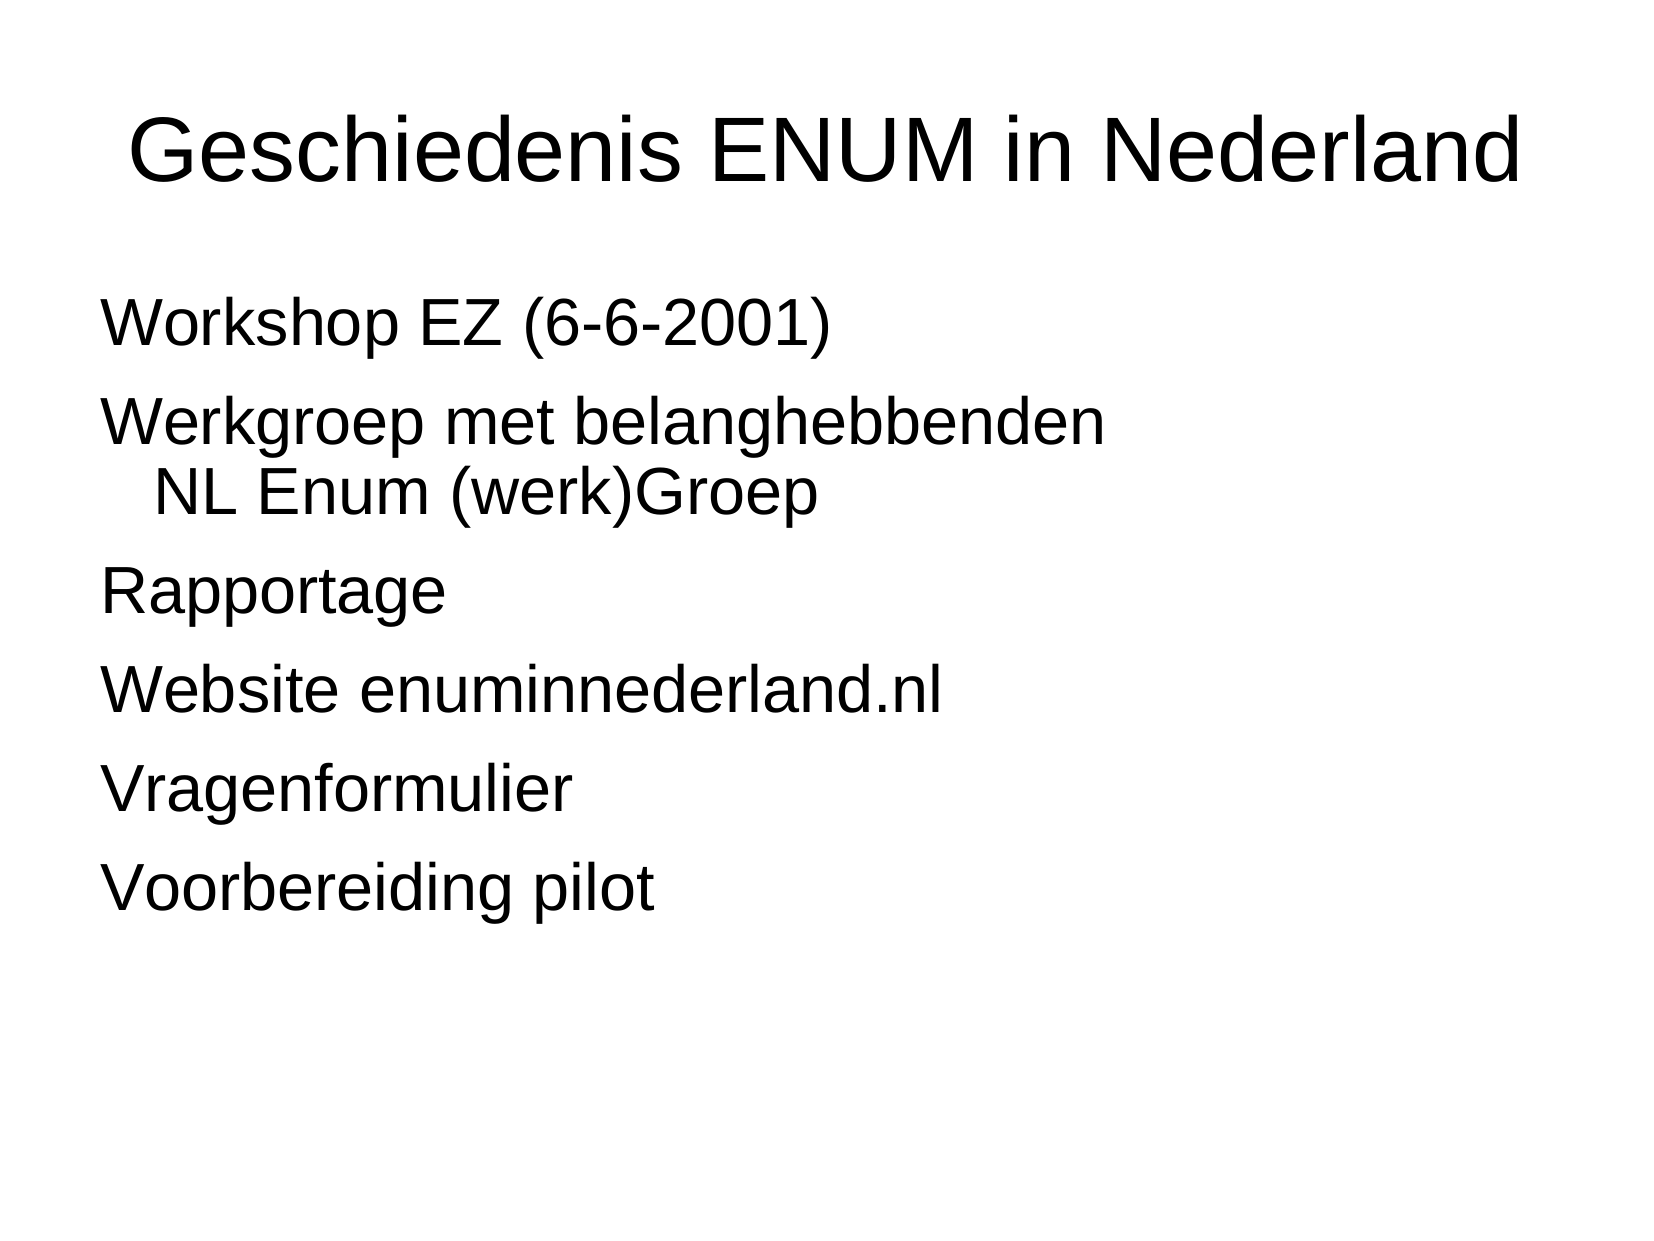

# Geschiedenis ENUM in Nederland
Workshop EZ (6-6-2001)
Werkgroep met belanghebbenden
NL Enum (werk)Groep
Rapportage
Website enuminnederland.nl
Vragenformulier
Voorbereiding pilot